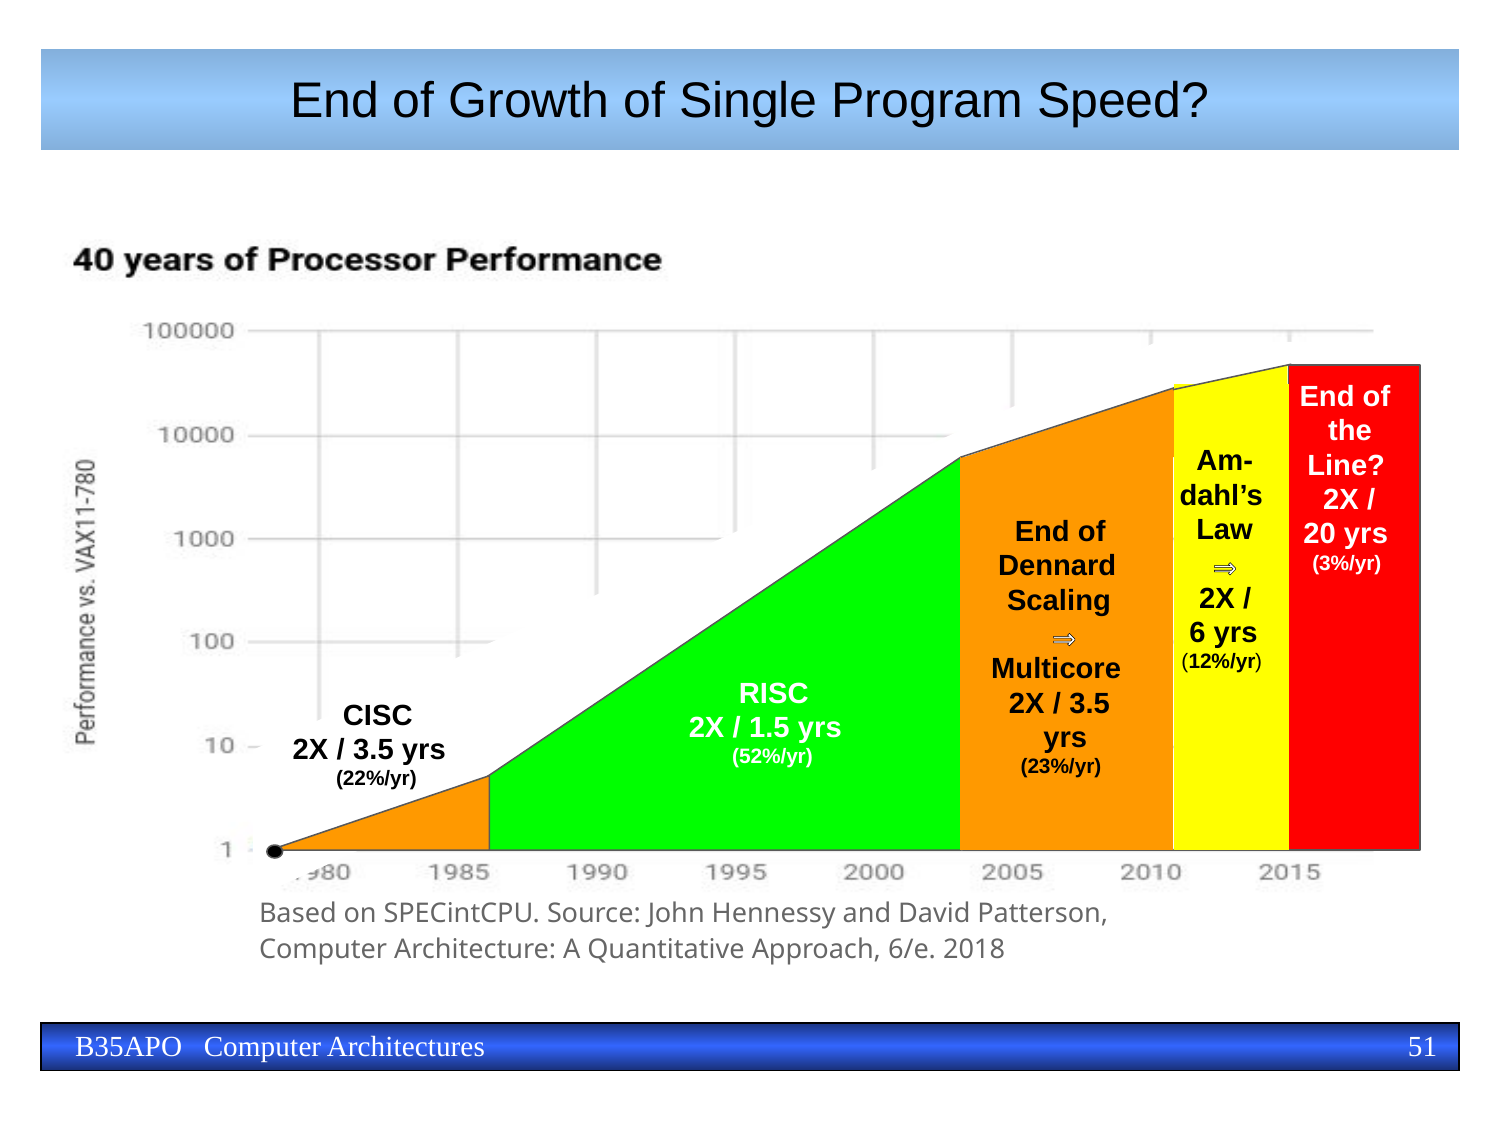

# End of Growth of Single Program Speed?
End of
the
Am-
Line?
dahl’s
2X /
Law
End of
20 yrs
⇒
Dennard
(3%/yr)
2X /
Scaling
6 yrs
⇒
(12%/yr)
Multicore
RISC
2X / 3.5
CISC
2X / 1.5 yrs
yrs
2X / 3.5 yrs
(52%/yr)
(23%/yr)
(22%/yr)
Based on SPECintCPU. Source: John Hennessy and David Patterson,
Computer Architecture: A Quantitative Approach, 6/e. 2018
B35APO Computer Architectures
51